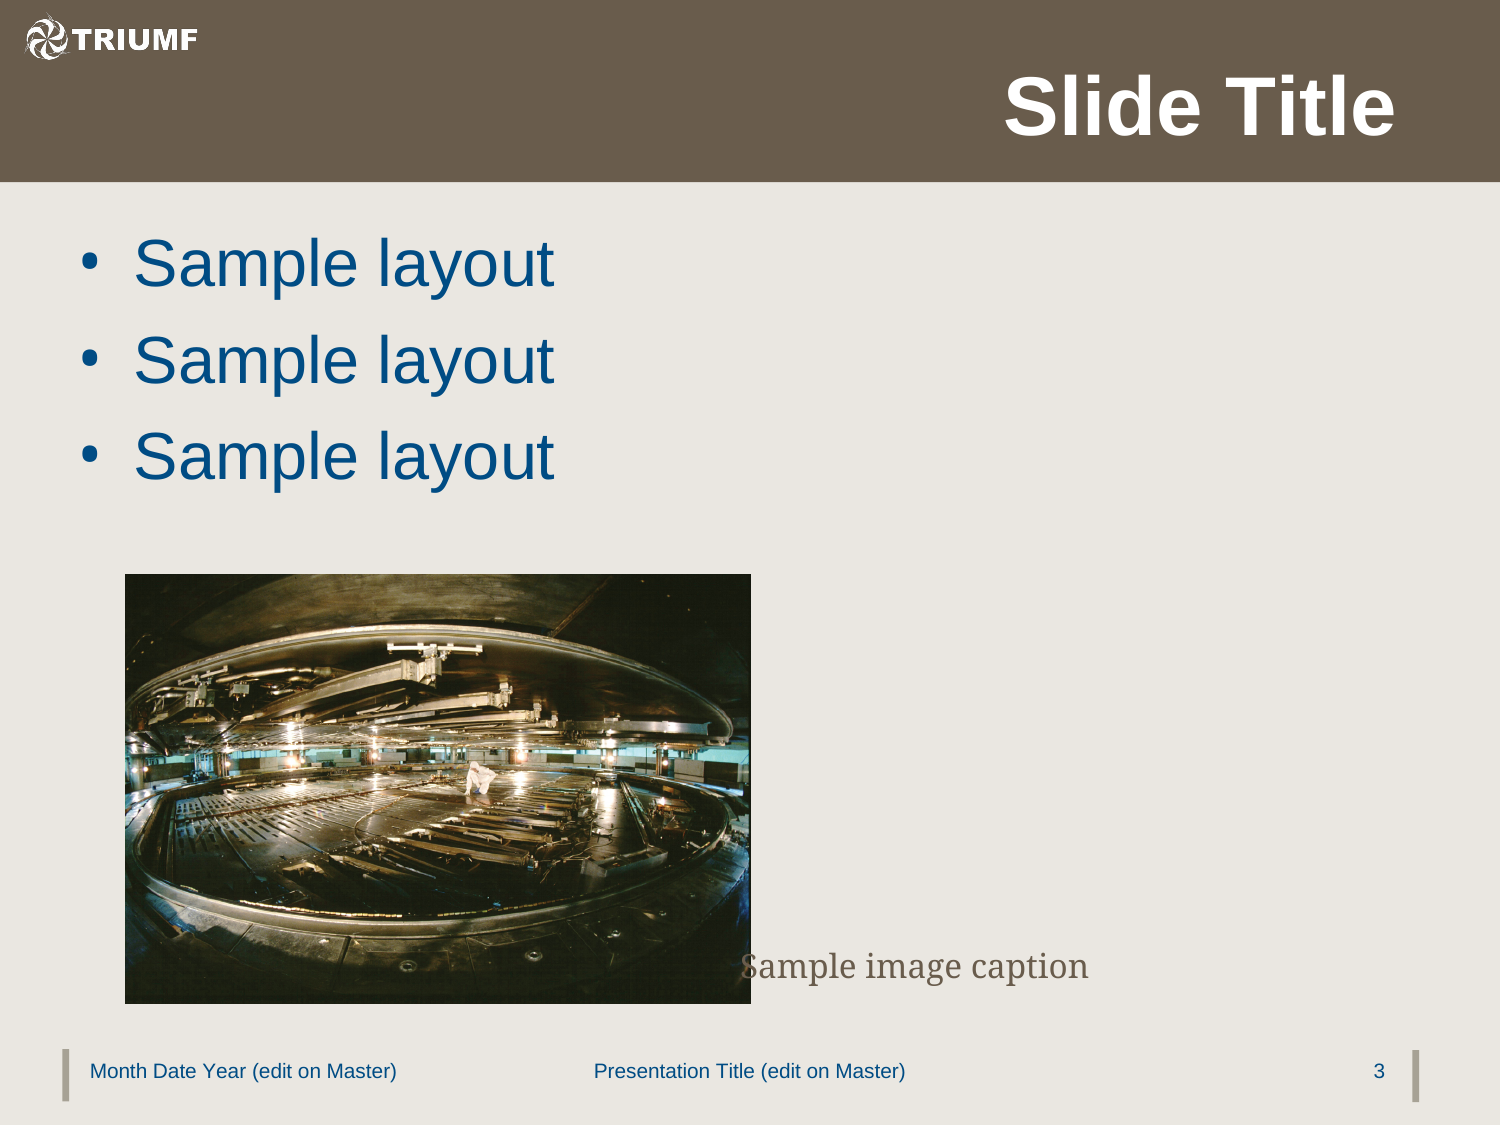

# Slide Title
Sample layout
Sample layout
Sample layout
Sample image caption